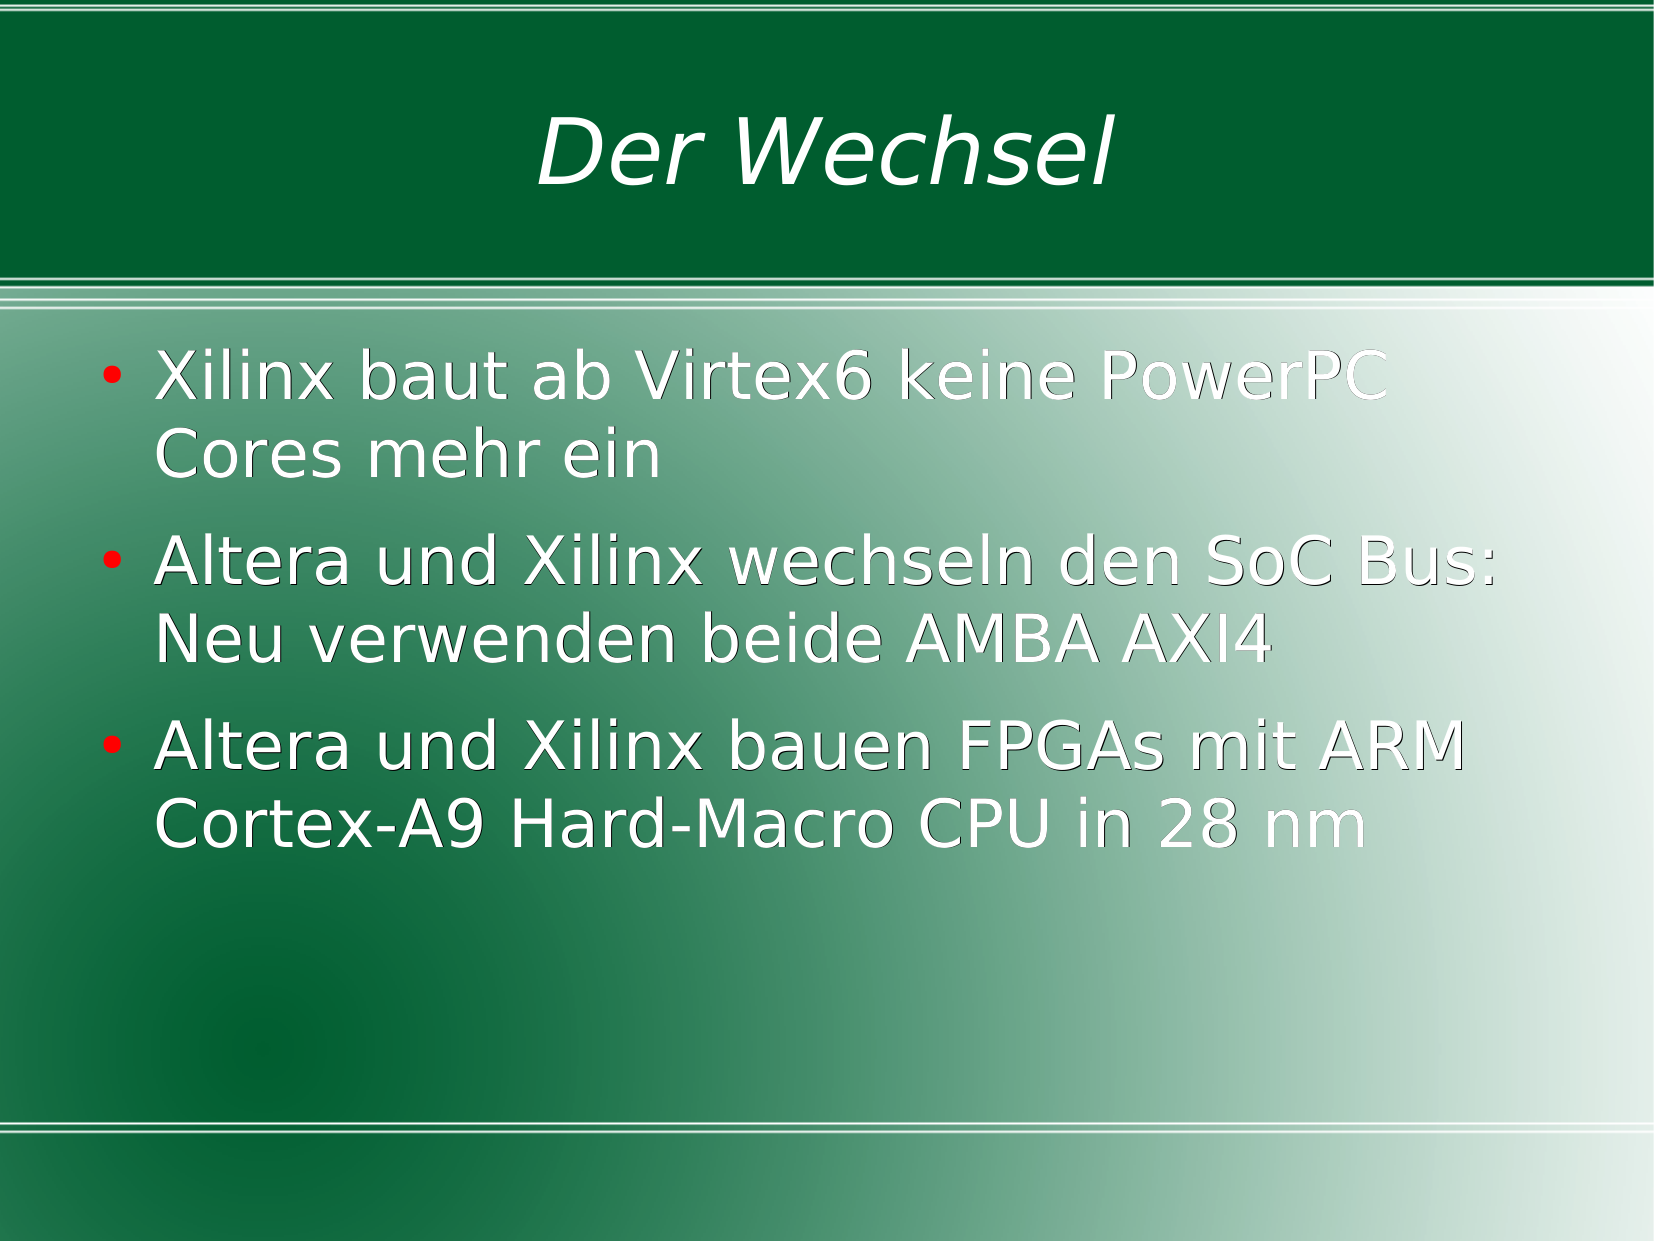

# Der Wechsel
Xilinx baut ab Virtex6 keine PowerPC Cores mehr ein
Altera und Xilinx wechseln den SoC Bus: Neu verwenden beide AMBA AXI4
Altera und Xilinx bauen FPGAs mit ARM Cortex-A9 Hard-Macro CPU in 28 nm